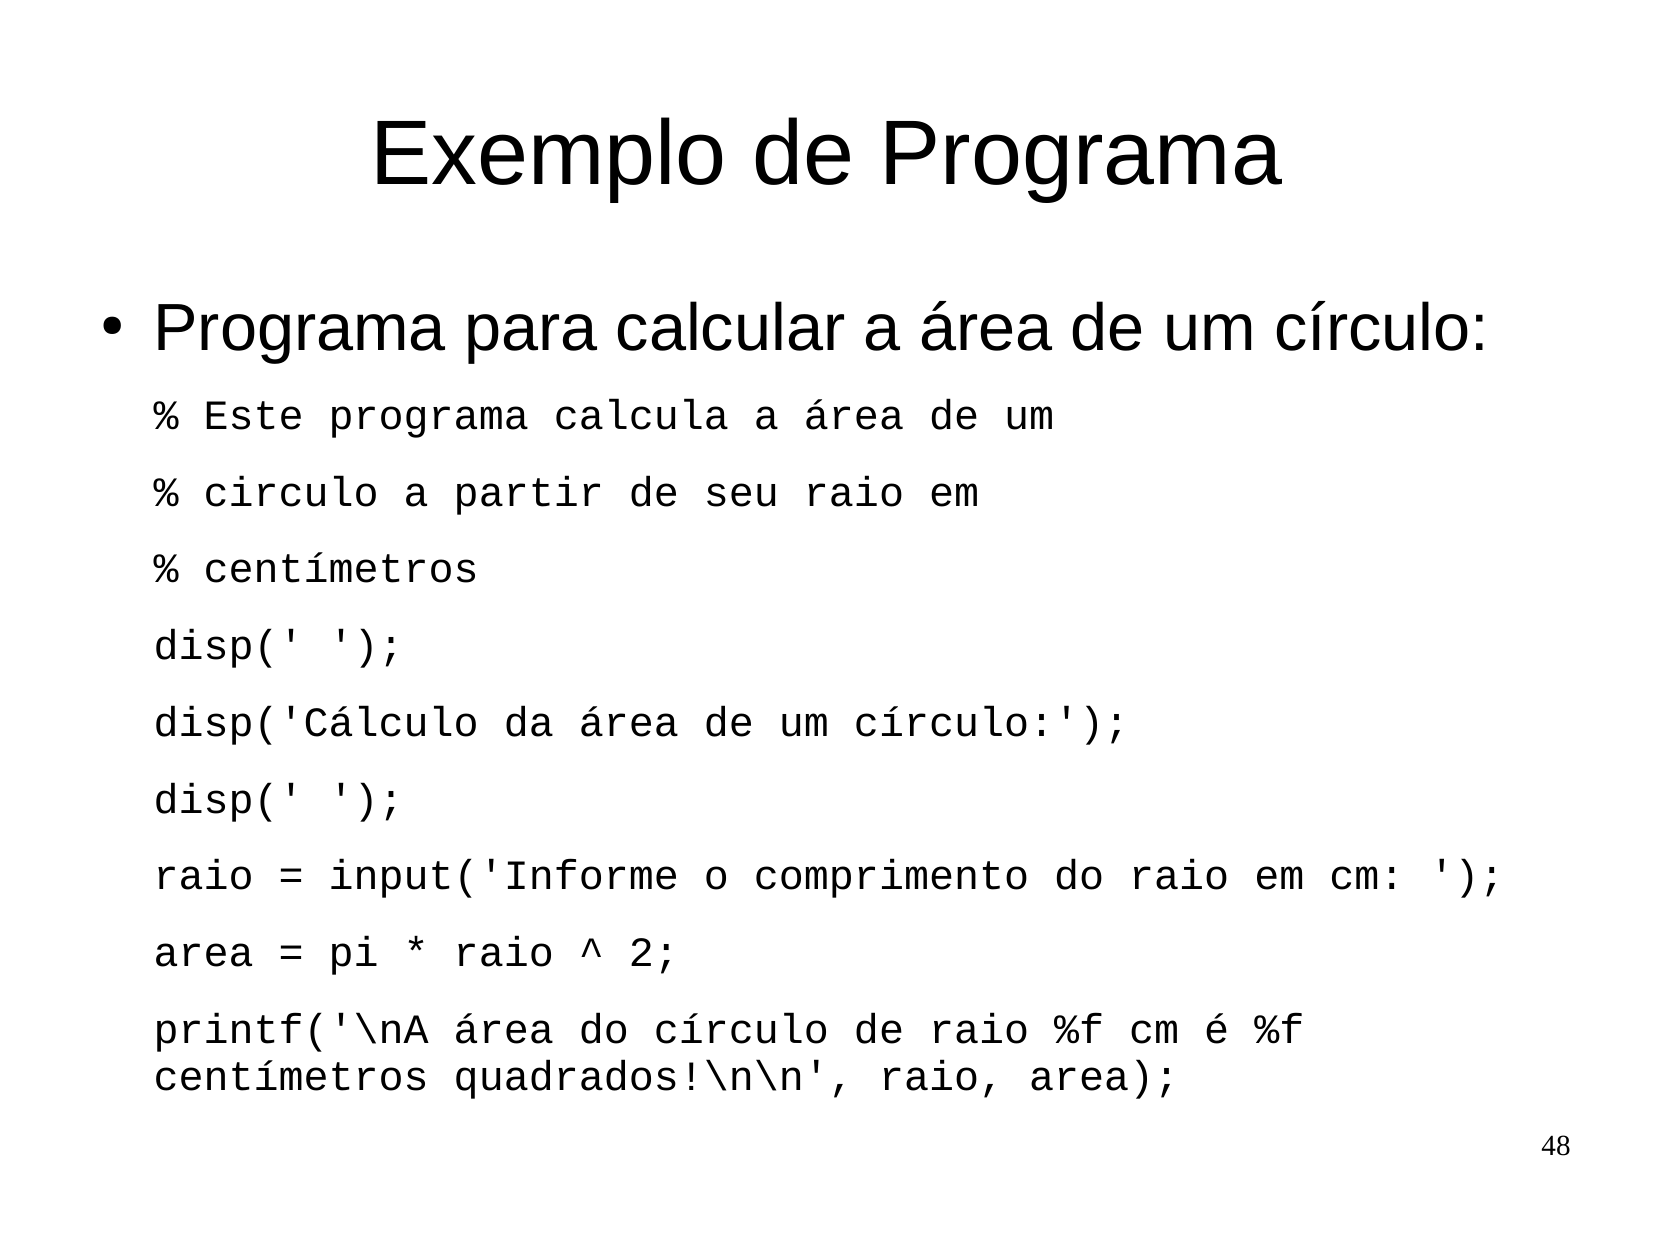

# Exemplo de Programa
Programa para calcular a área de um círculo:
% Este programa calcula a área de um
% circulo a partir de seu raio em
% centímetros
disp(' ');
disp('Cálculo da área de um círculo:');
disp(' ');
raio = input('Informe o comprimento do raio em cm: ');
area = pi * raio ^ 2;
printf('\nA área do círculo de raio %f cm é %f centímetros quadrados!\n\n', raio, area);
48